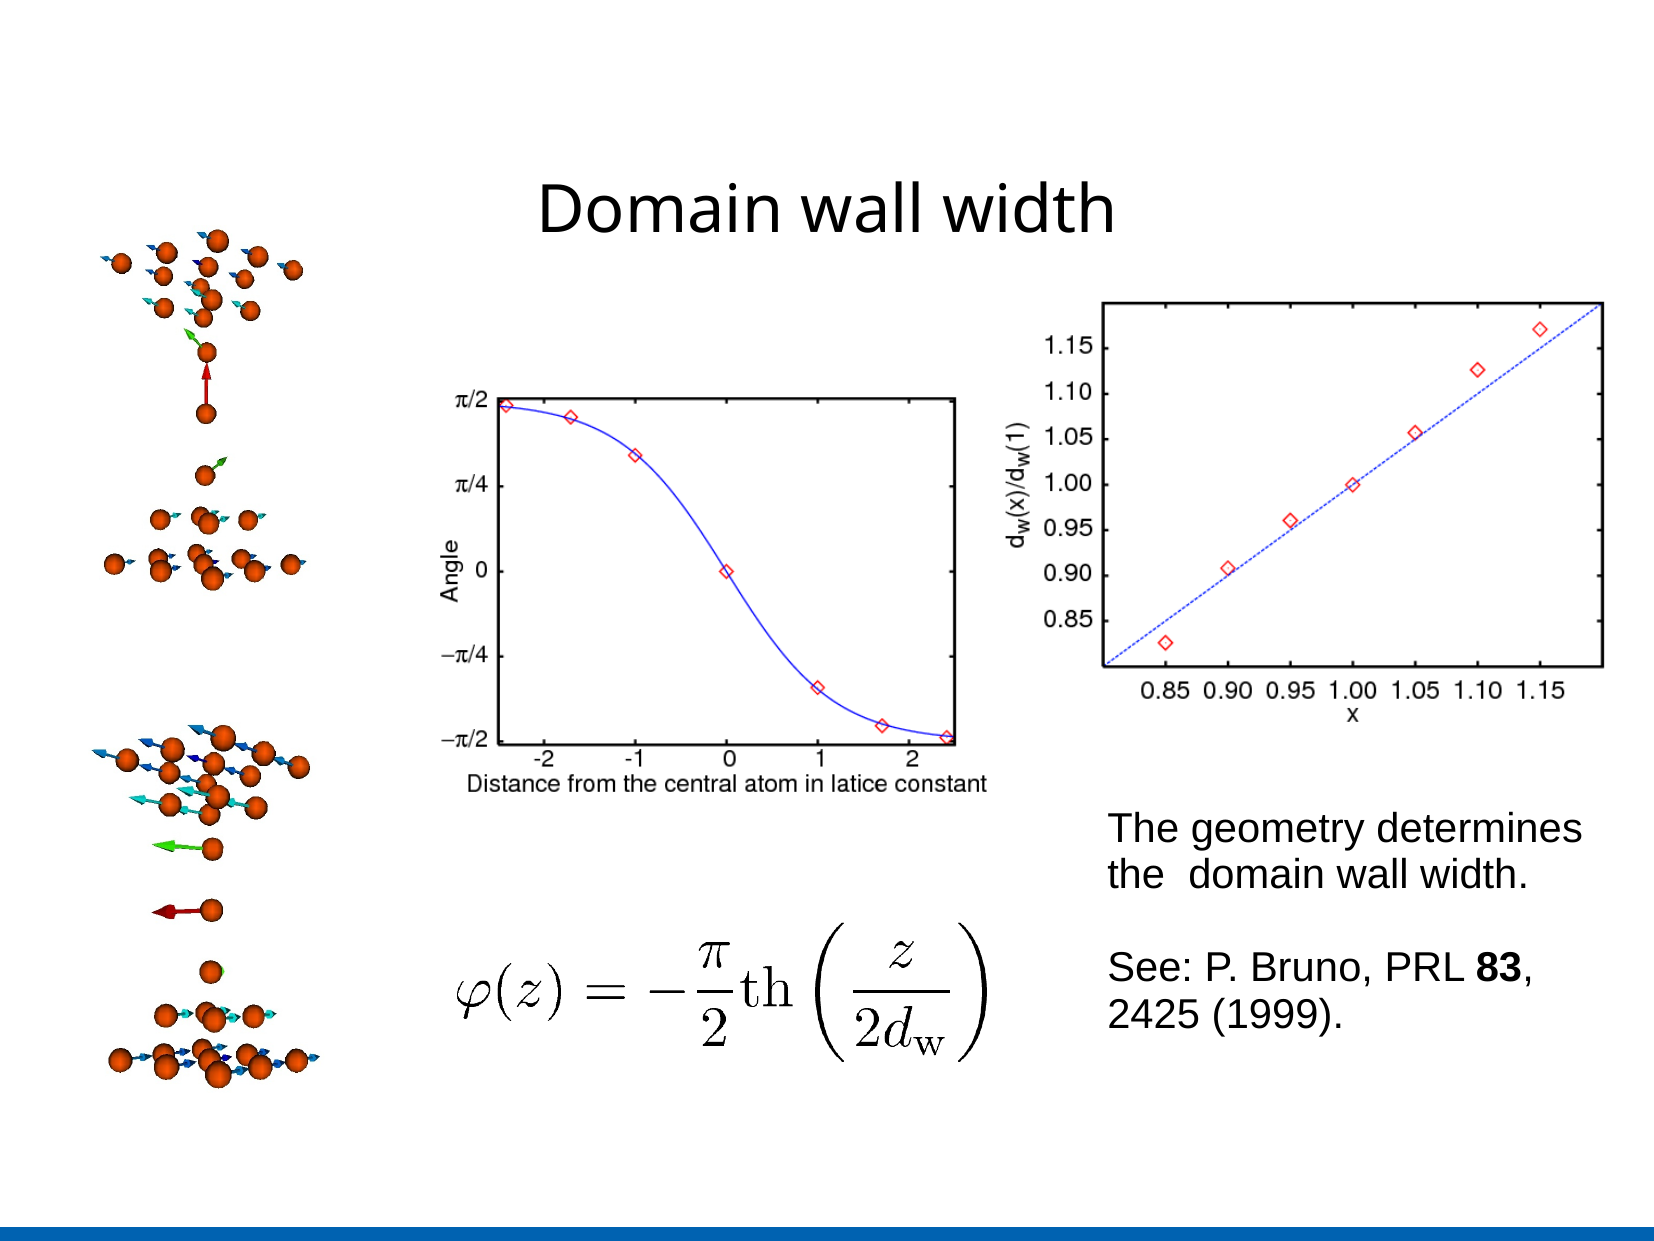

# Domain wall width
The geometry determines the domain wall width.
See: P. Bruno, PRL 83, 2425 (1999).